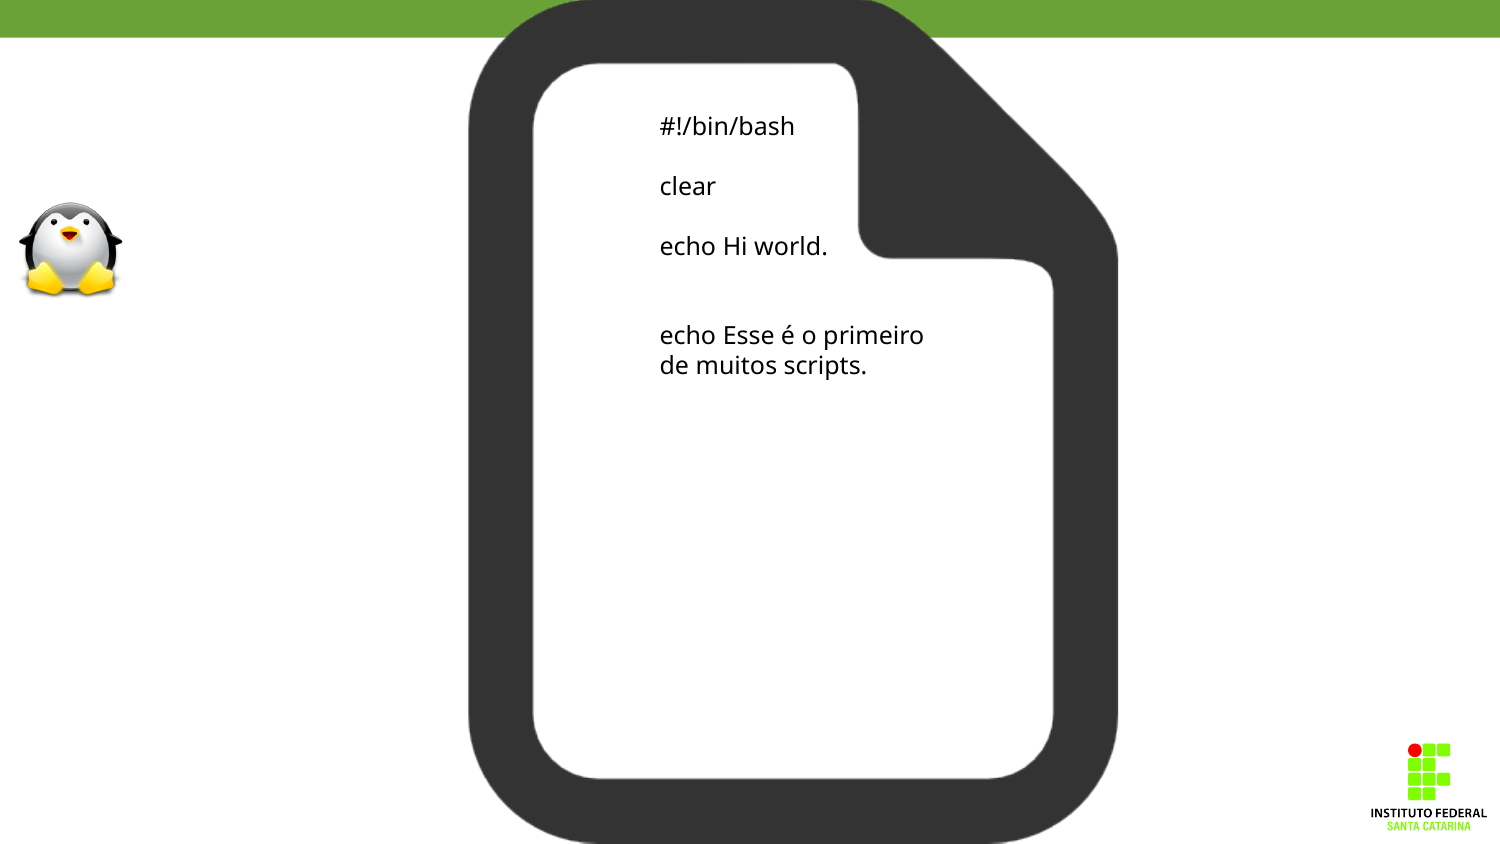

#!/bin/bash
clear
echo Hi world.
echo Esse é o primeiro
de muitos scripts.